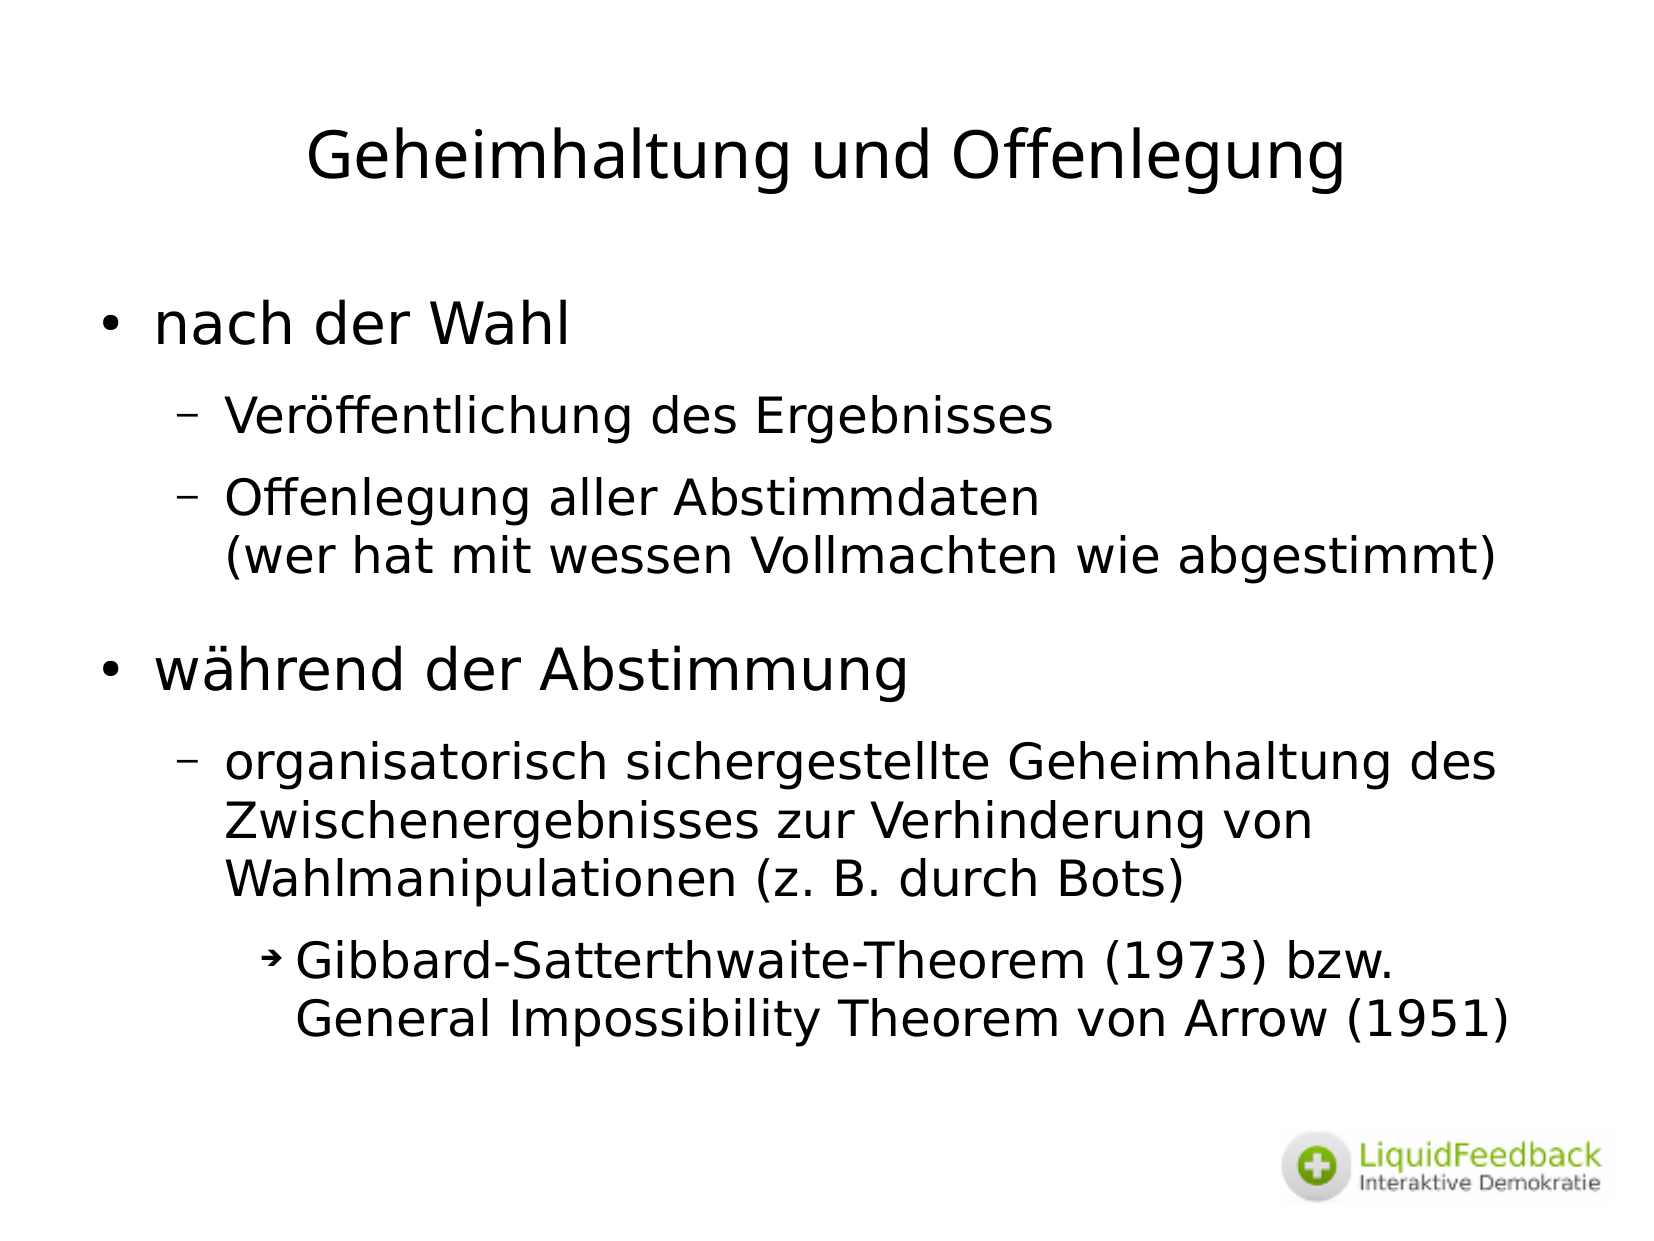

# Geheimhaltung und Offenlegung
nach der Wahl
Veröffentlichung des Ergebnisses
Offenlegung aller Abstimmdaten
(wer hat mit wessen Vollmachten wie abgestimmt)
während der Abstimmung
organisatorisch sichergestellte Geheimhaltung des Zwischenergebnisses zur Verhinderung von Wahlmanipulationen (z. B. durch Bots)
Gibbard-Satterthwaite-Theorem (1973) bzw.
General Impossibility Theorem von Arrow (1951)